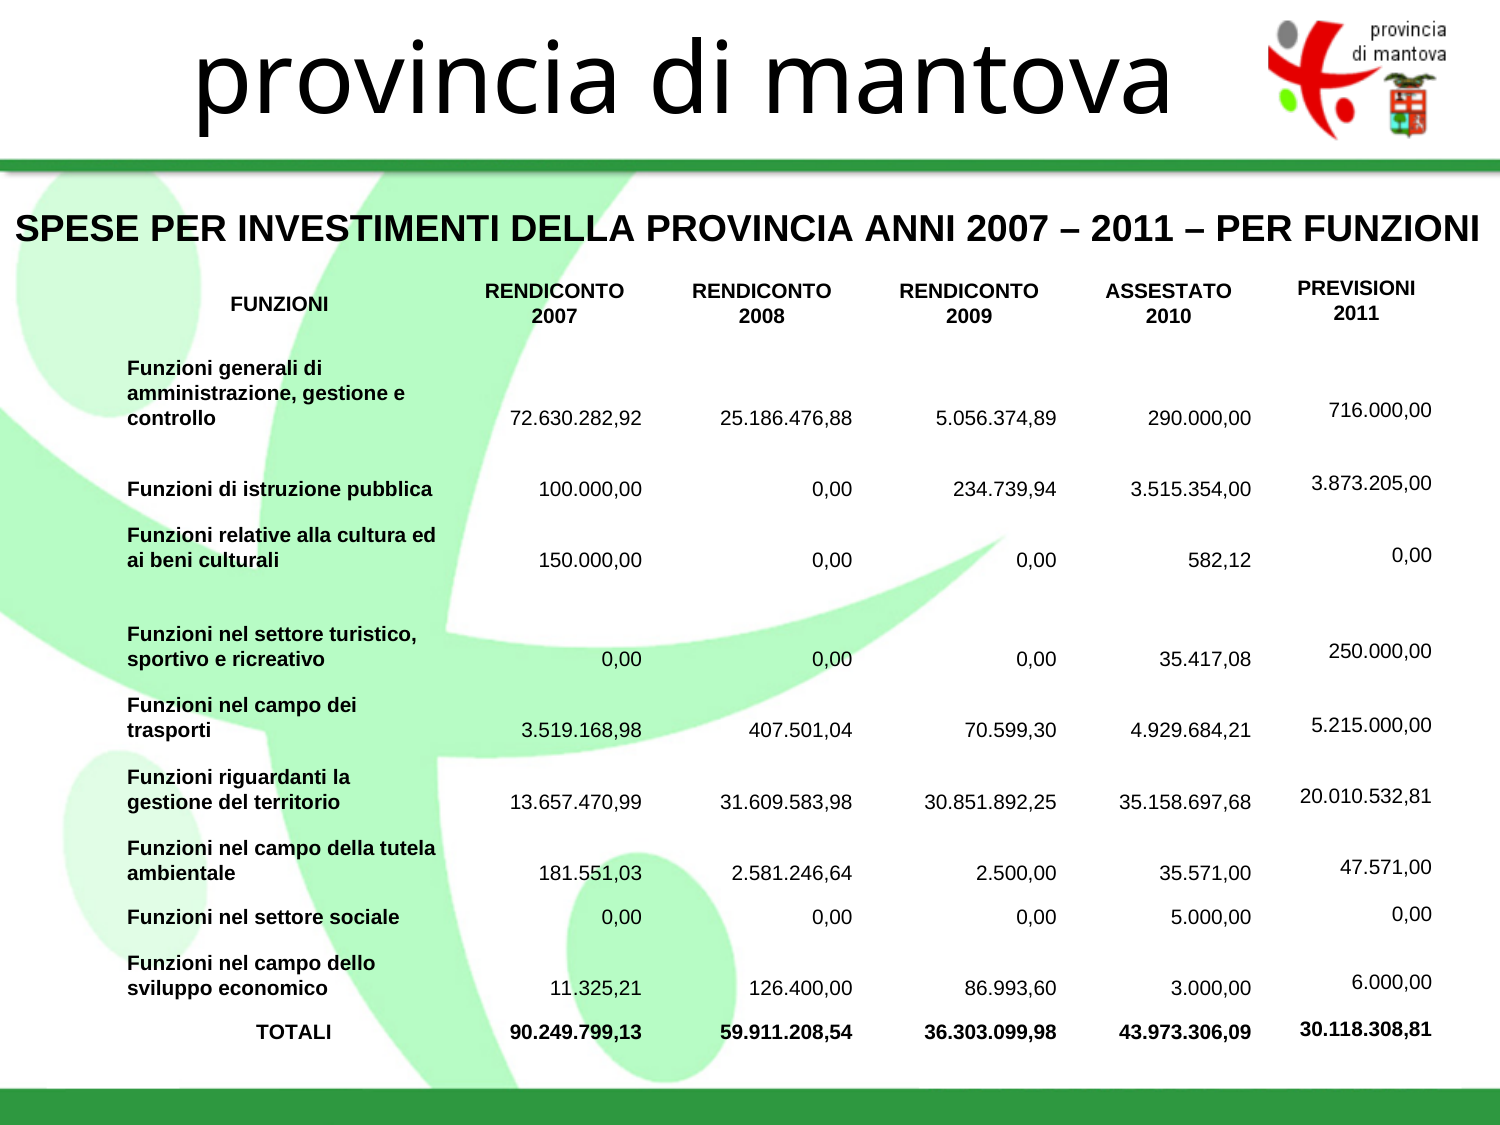

provincia di mantova
SPESE PER INVESTIMENTI DELLA PROVINCIA ANNI 2007 – 2011 – PER FUNZIONI
| FUNZIONI | RENDICONTO 2007 | RENDICONTO 2008 | RENDICONTO 2009 | ASSESTATO 2010 | PREVISIONI 2011 |
| --- | --- | --- | --- | --- | --- |
| Funzioni generali di amministrazione, gestione e controllo | 72.630.282,92 | 25.186.476,88 | 5.056.374,89 | 290.000,00 | 716.000,00 |
| Funzioni di istruzione pubblica | 100.000,00 | 0,00 | 234.739,94 | 3.515.354,00 | 3.873.205,00 |
| Funzioni relative alla cultura ed ai beni culturali | 150.000,00 | 0,00 | 0,00 | 582,12 | 0,00 |
| Funzioni nel settore turistico, sportivo e ricreativo | 0,00 | 0,00 | 0,00 | 35.417,08 | 250.000,00 |
| Funzioni nel campo dei trasporti | 3.519.168,98 | 407.501,04 | 70.599,30 | 4.929.684,21 | 5.215.000,00 |
| Funzioni riguardanti la gestione del territorio | 13.657.470,99 | 31.609.583,98 | 30.851.892,25 | 35.158.697,68 | 20.010.532,81 |
| Funzioni nel campo della tutela ambientale | 181.551,03 | 2.581.246,64 | 2.500,00 | 35.571,00 | 47.571,00 |
| Funzioni nel settore sociale | 0,00 | 0,00 | 0,00 | 5.000,00 | 0,00 |
| Funzioni nel campo dello sviluppo economico | 11.325,21 | 126.400,00 | 86.993,60 | 3.000,00 | 6.000,00 |
| TOTALI | 90.249.799,13 | 59.911.208,54 | 36.303.099,98 | 43.973.306,09 | 30.118.308,81 |